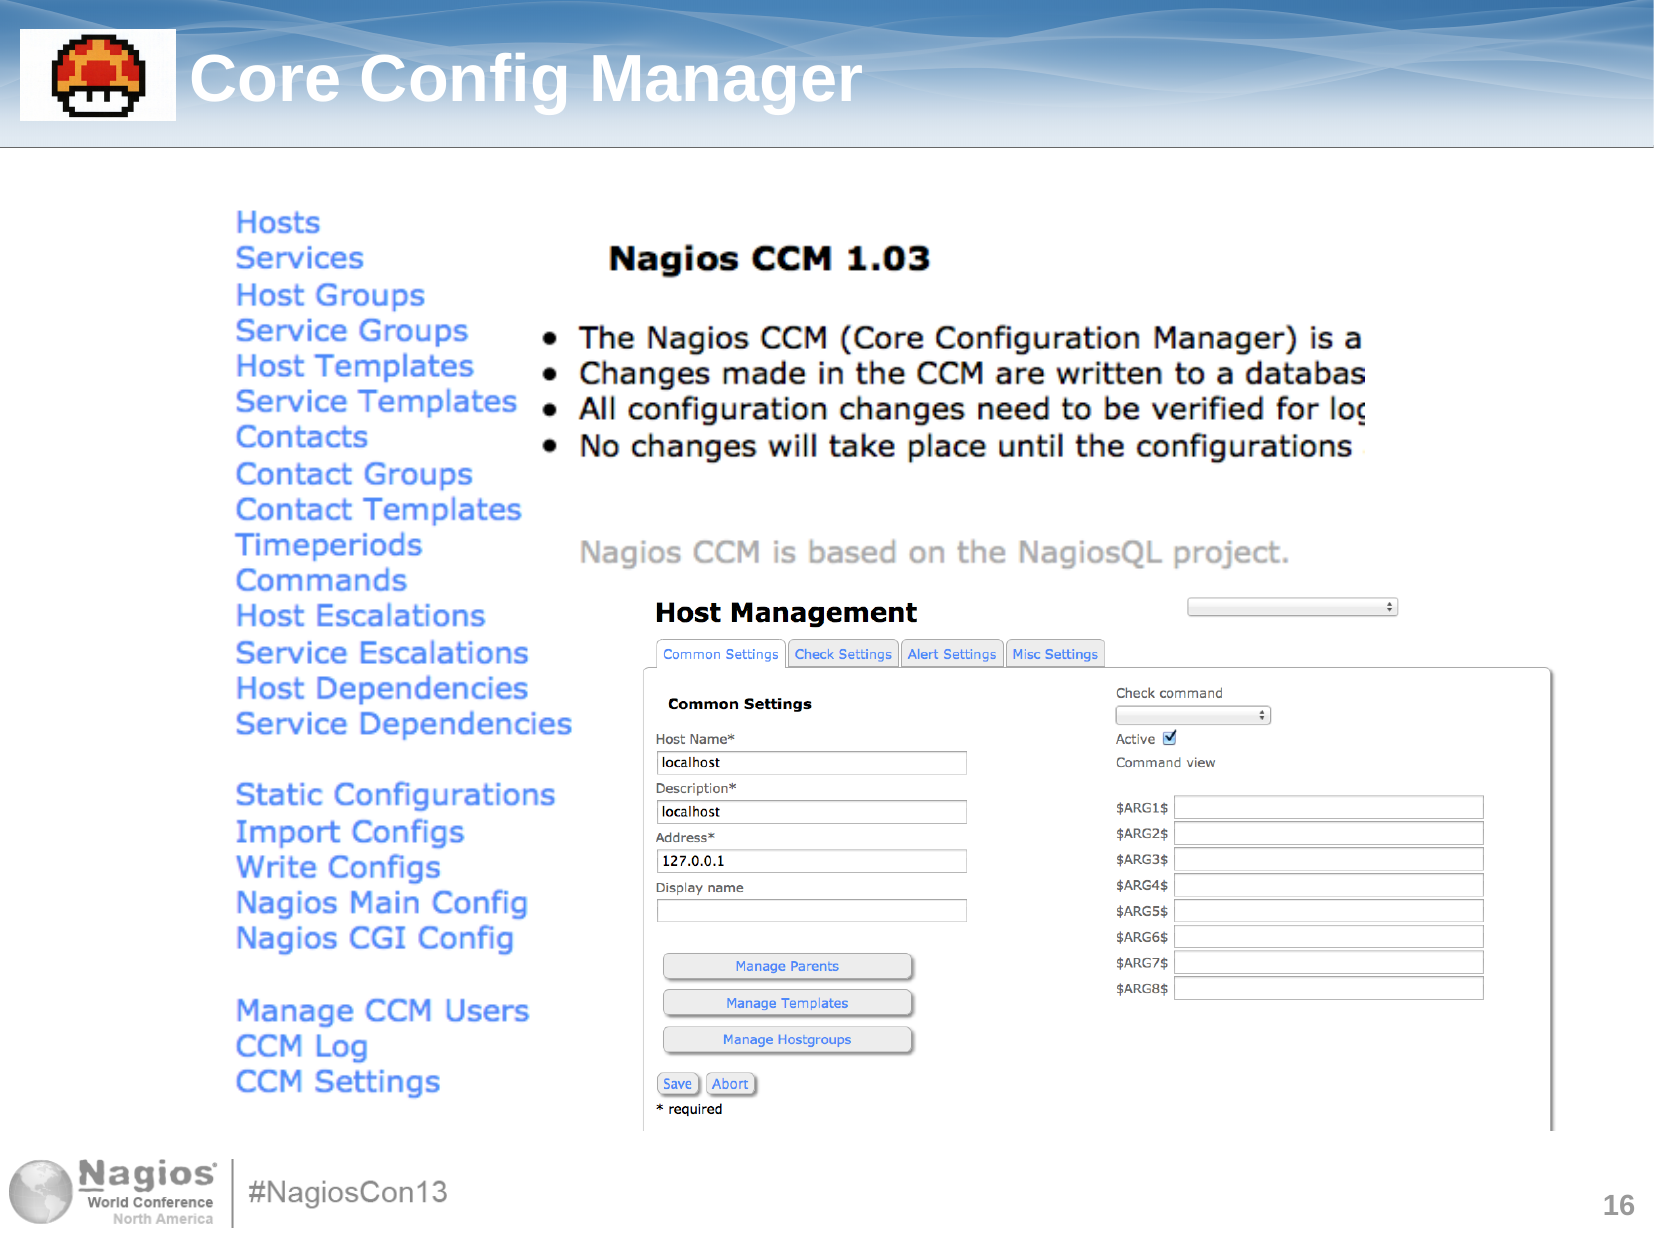

# Core Config Manager
| |
| --- |
16